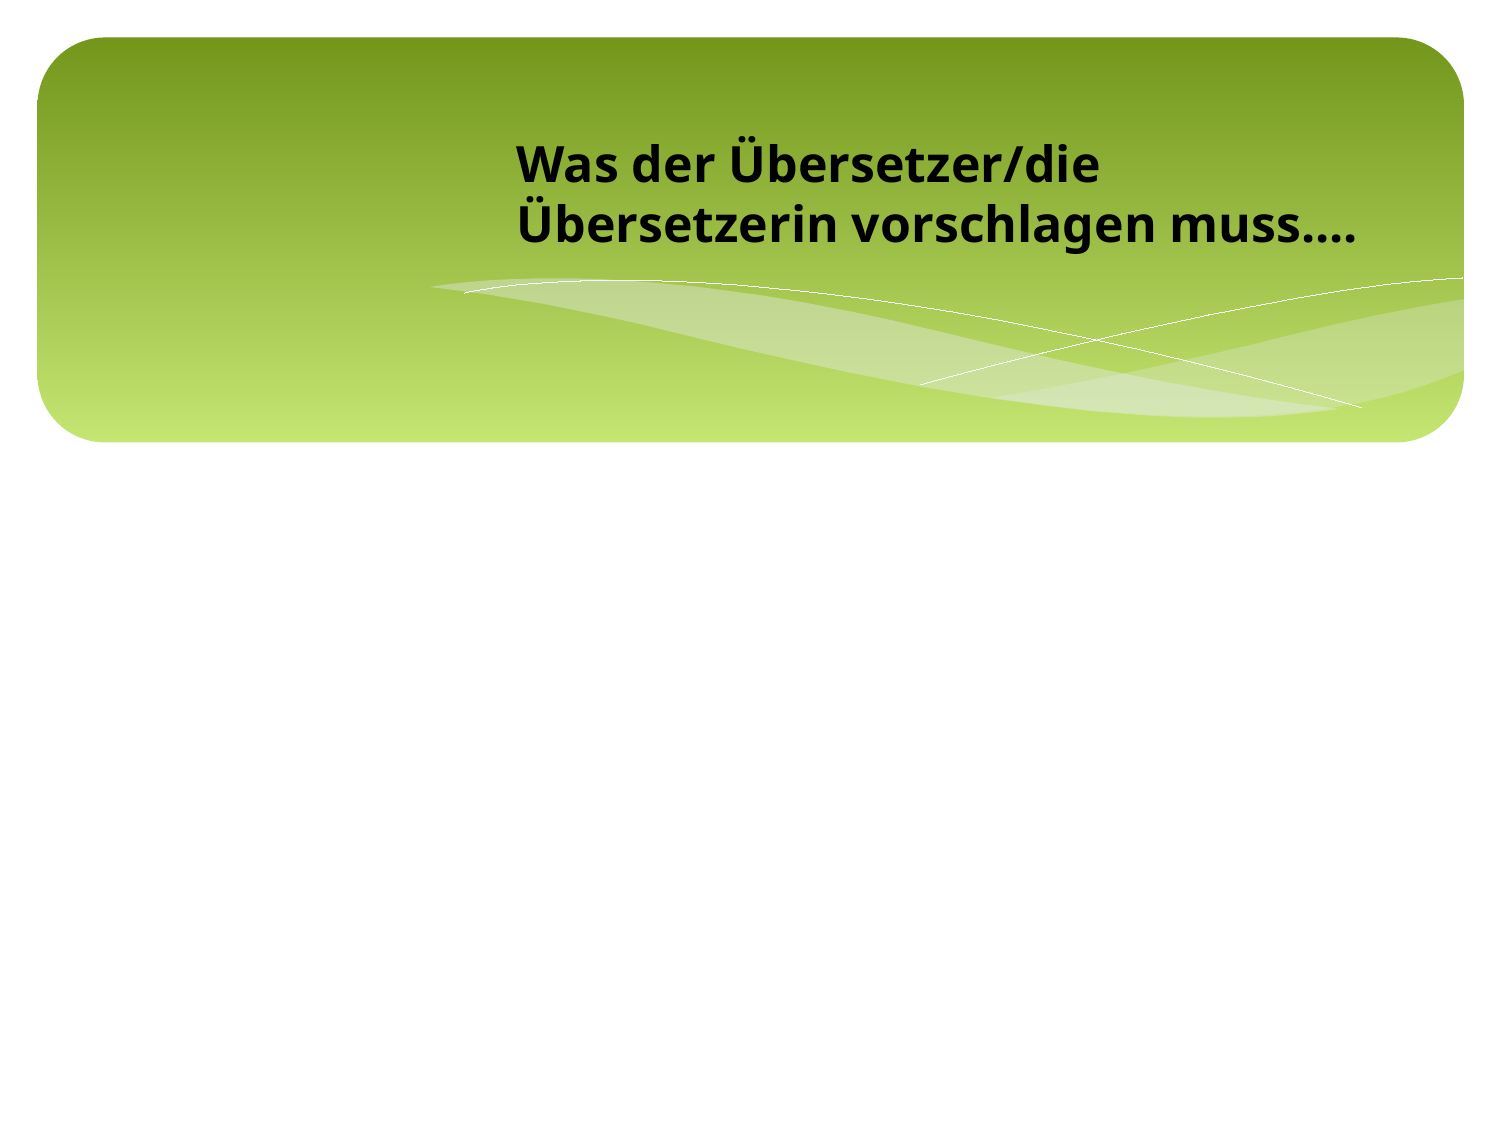

Was der Übersetzer/die Übersetzerin vorschlagen muss....
Rechtzeitiges Angebot
Kleine Marktforschung nötig, sowohl im Innland als auch im Ausland
Zum Verlagsprofil passendes Buch
Einen Bestseller, ein gewinnversprechendes Buch
Ein thematisch/inhaltlich wichtiges Buch
Für den chancenversprechenden Verlag einen passenden Tite suchen und anbieten
Schnelle Recherche, immer einen Schritt vor sein.
Für den Titel passenden Verlag finden oder
Sich über die Verlage informieren